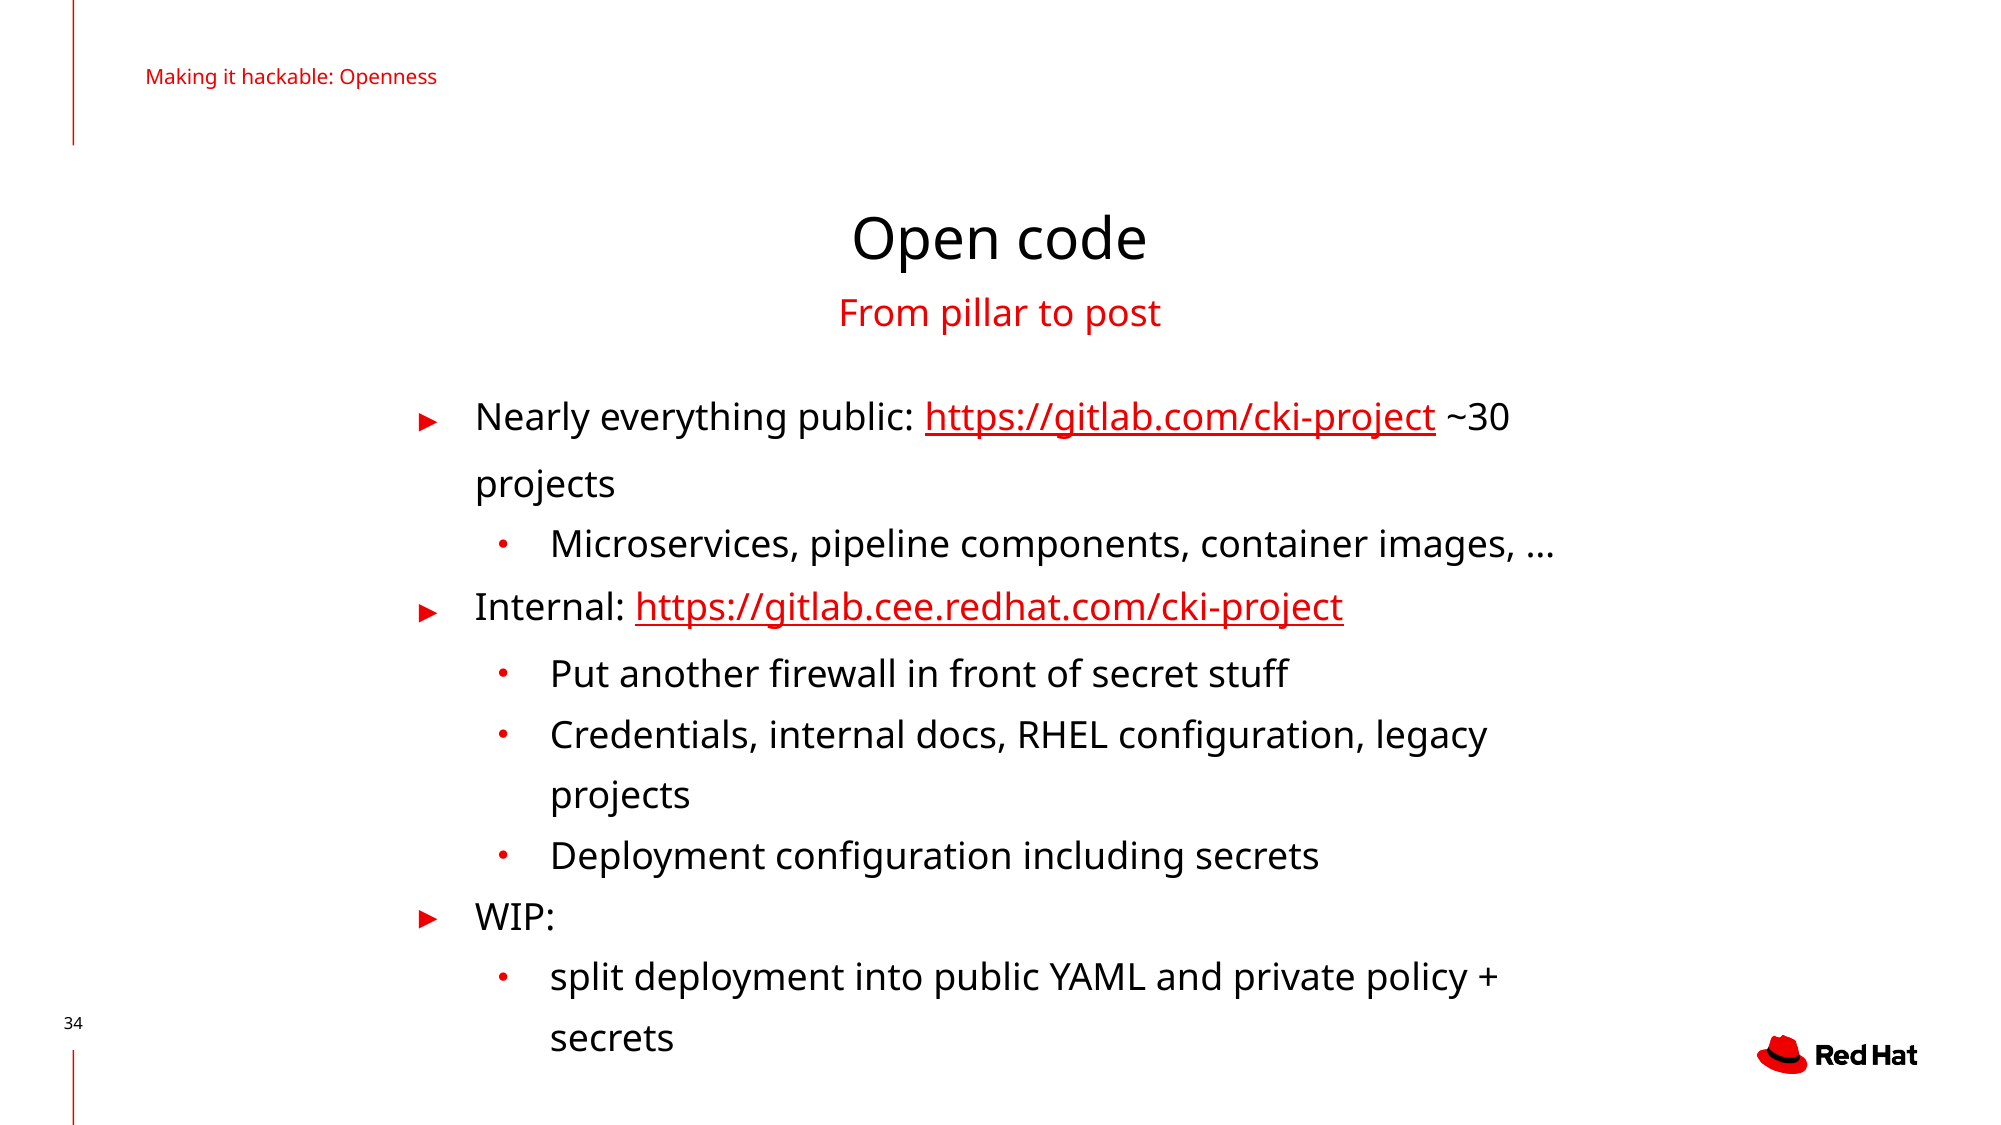

Making it hackable: Openness
# Open code
From pillar to post
Nearly everything public: https://gitlab.com/cki-project ~30 projects
Microservices, pipeline components, container images, …
Internal: https://gitlab.cee.redhat.com/cki-project
Put another firewall in front of secret stuff
Credentials, internal docs, RHEL configuration, legacy projects
Deployment configuration including secrets
WIP:
split deployment into public YAML and private policy + secrets